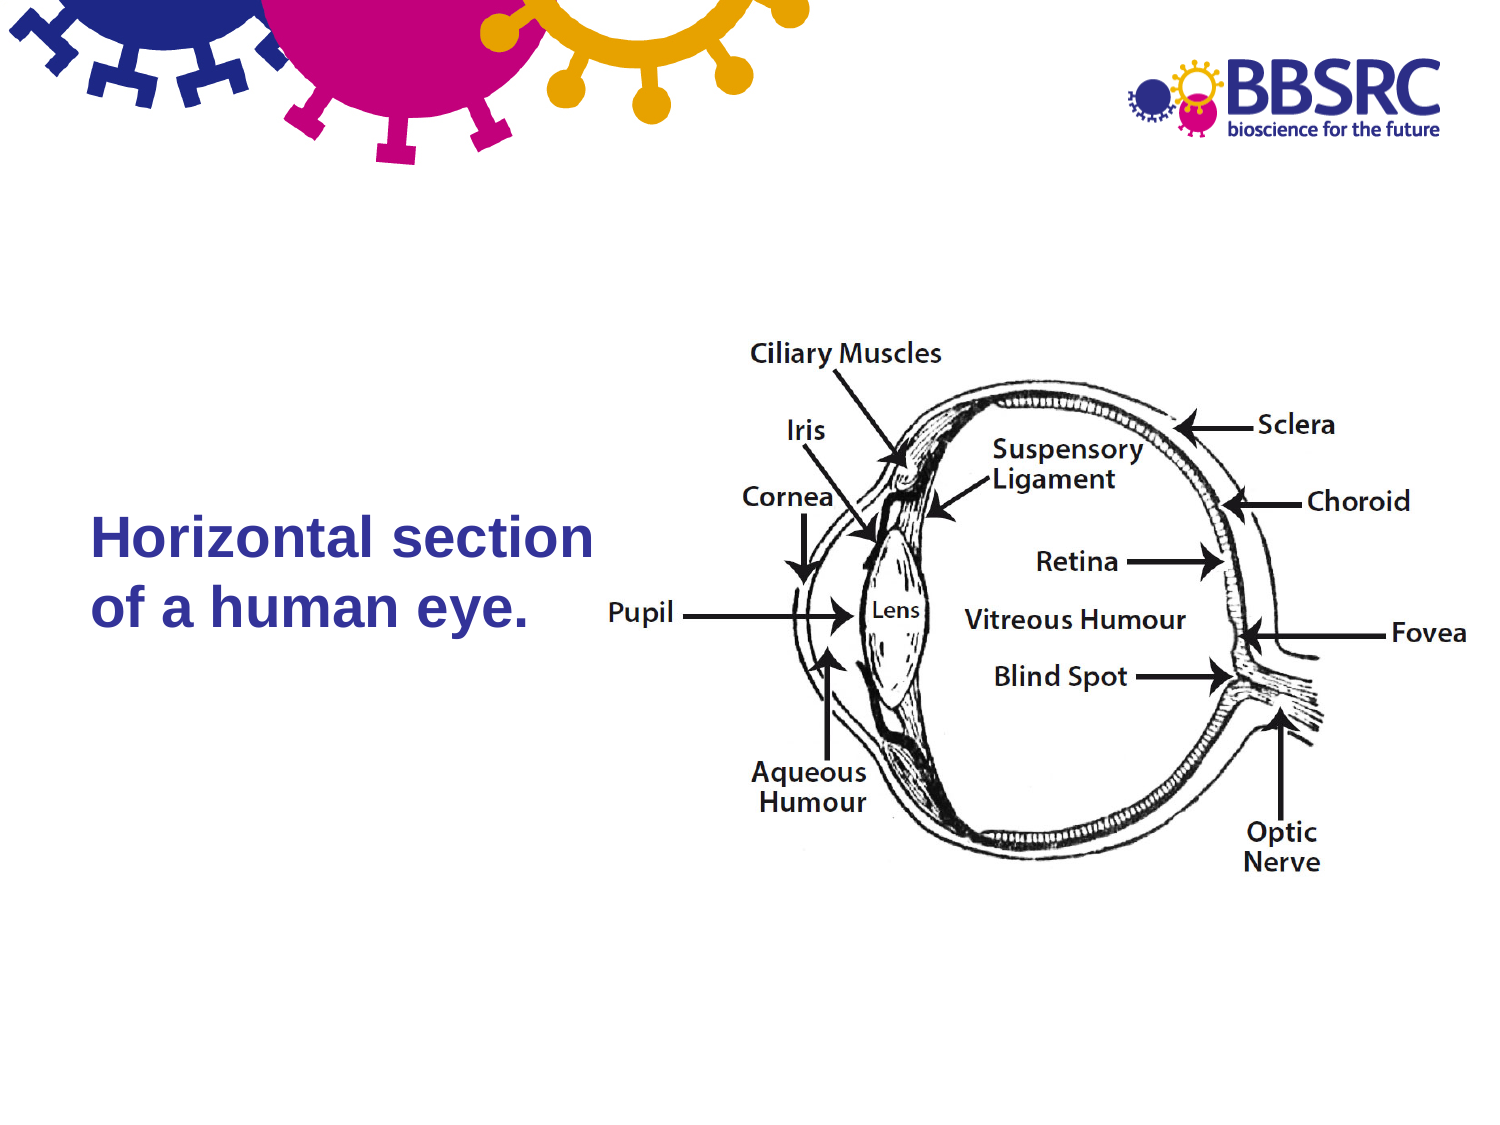

# Horizontal section of a human eye.